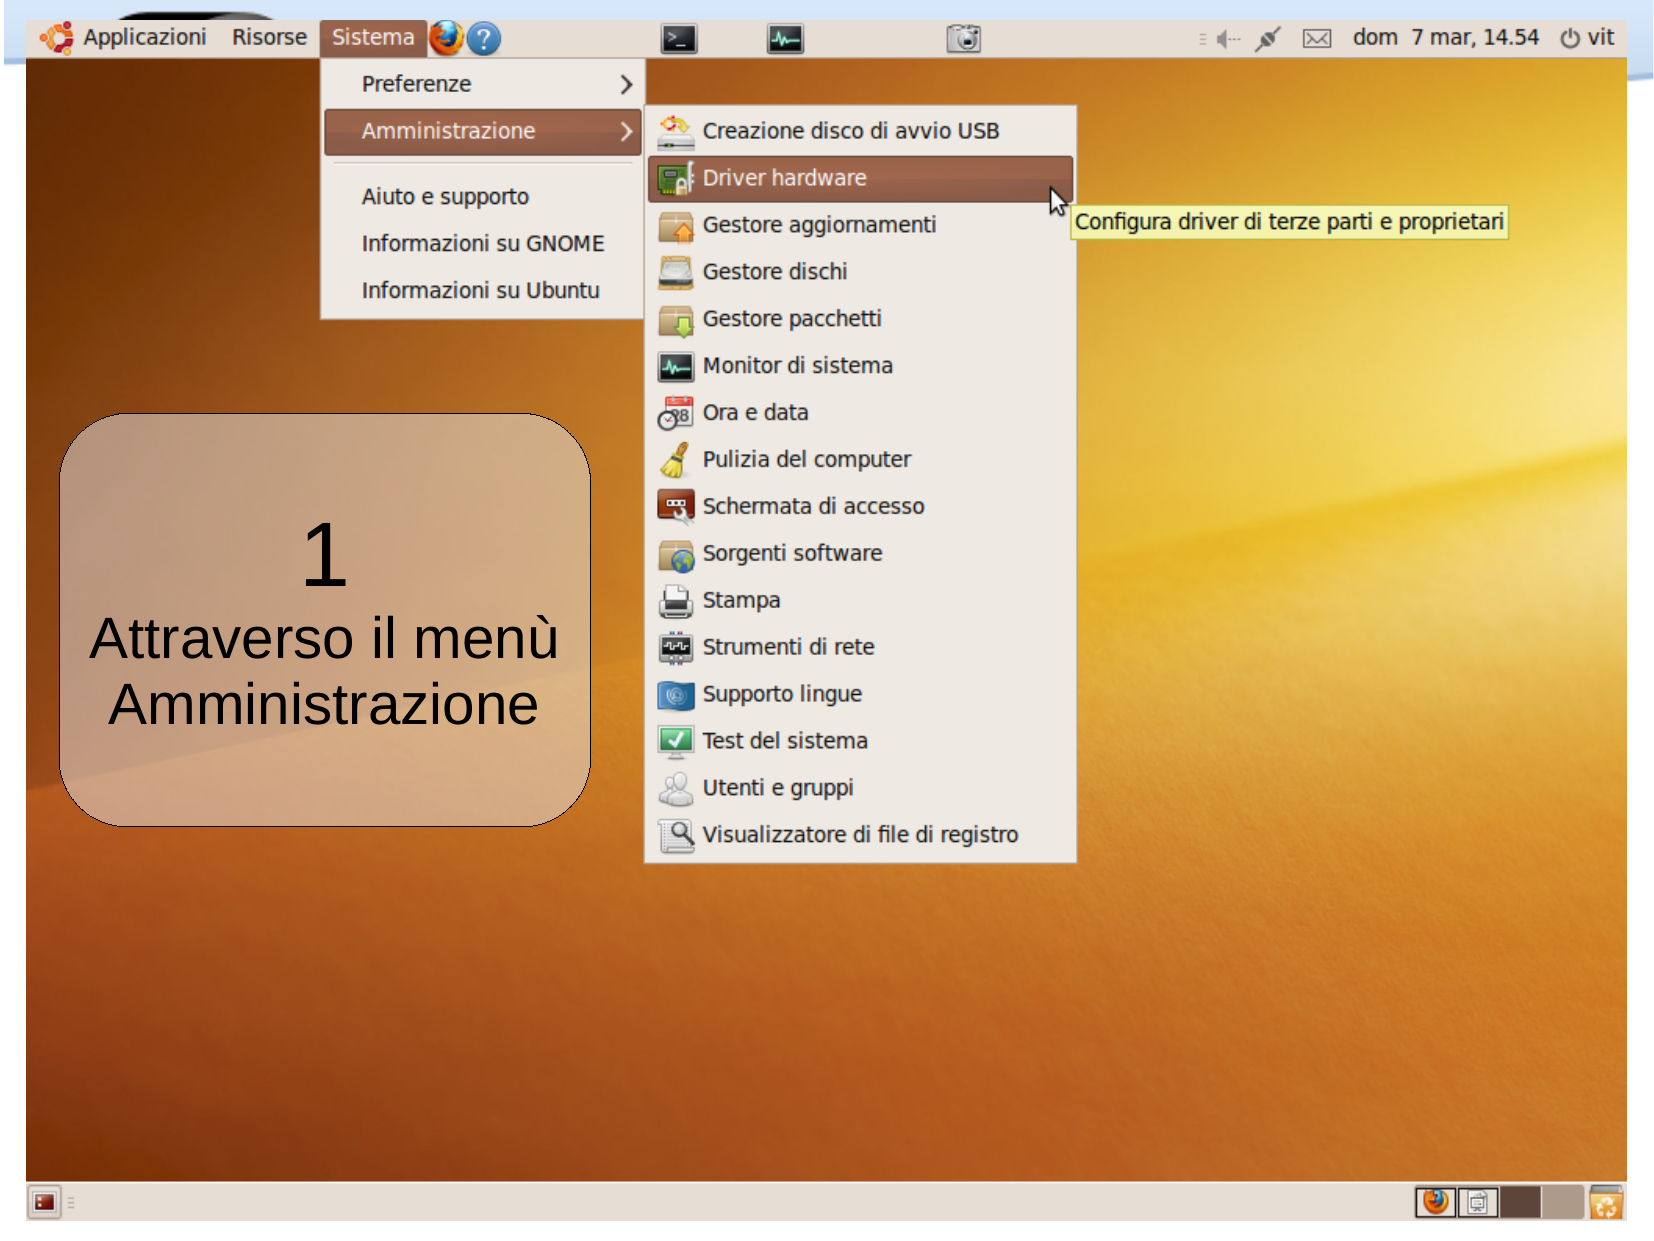

S
# A
1
Attraverso il menù
Amministrazione